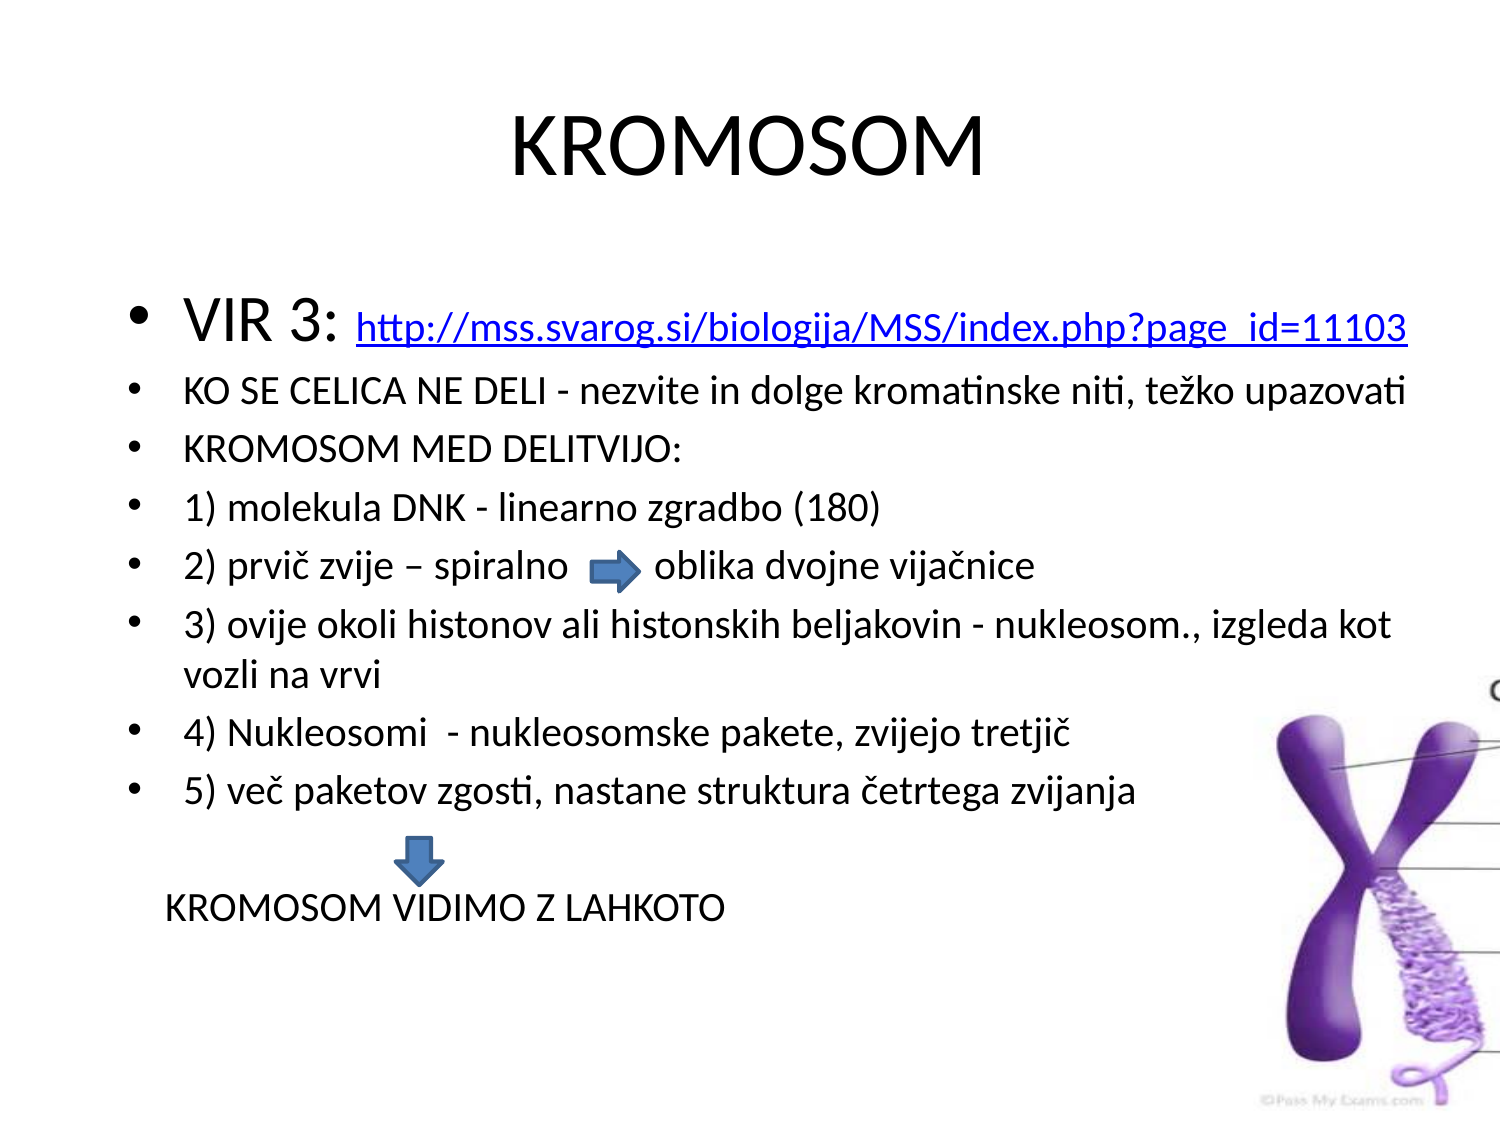

# KROMOSOM
VIR 3: http://mss.svarog.si/biologija/MSS/index.php?page_id=11103
KO SE CELICA NE DELI - nezvite in dolge kromatinske niti, težko upazovati
KROMOSOM MED DELITVIJO:
1) molekula DNK - linearno zgradbo (180)
2) prvič zvije – spiralno oblika dvojne vijačnice
3) ovije okoli histonov ali histonskih beljakovin - nukleosom., izgleda kot vozli na vrvi
4) Nukleosomi - nukleosomske pakete, zvijejo tretjič
5) več paketov zgosti, nastane struktura četrtega zvijanja
 KROMOSOM VIDIMO Z LAHKOTO